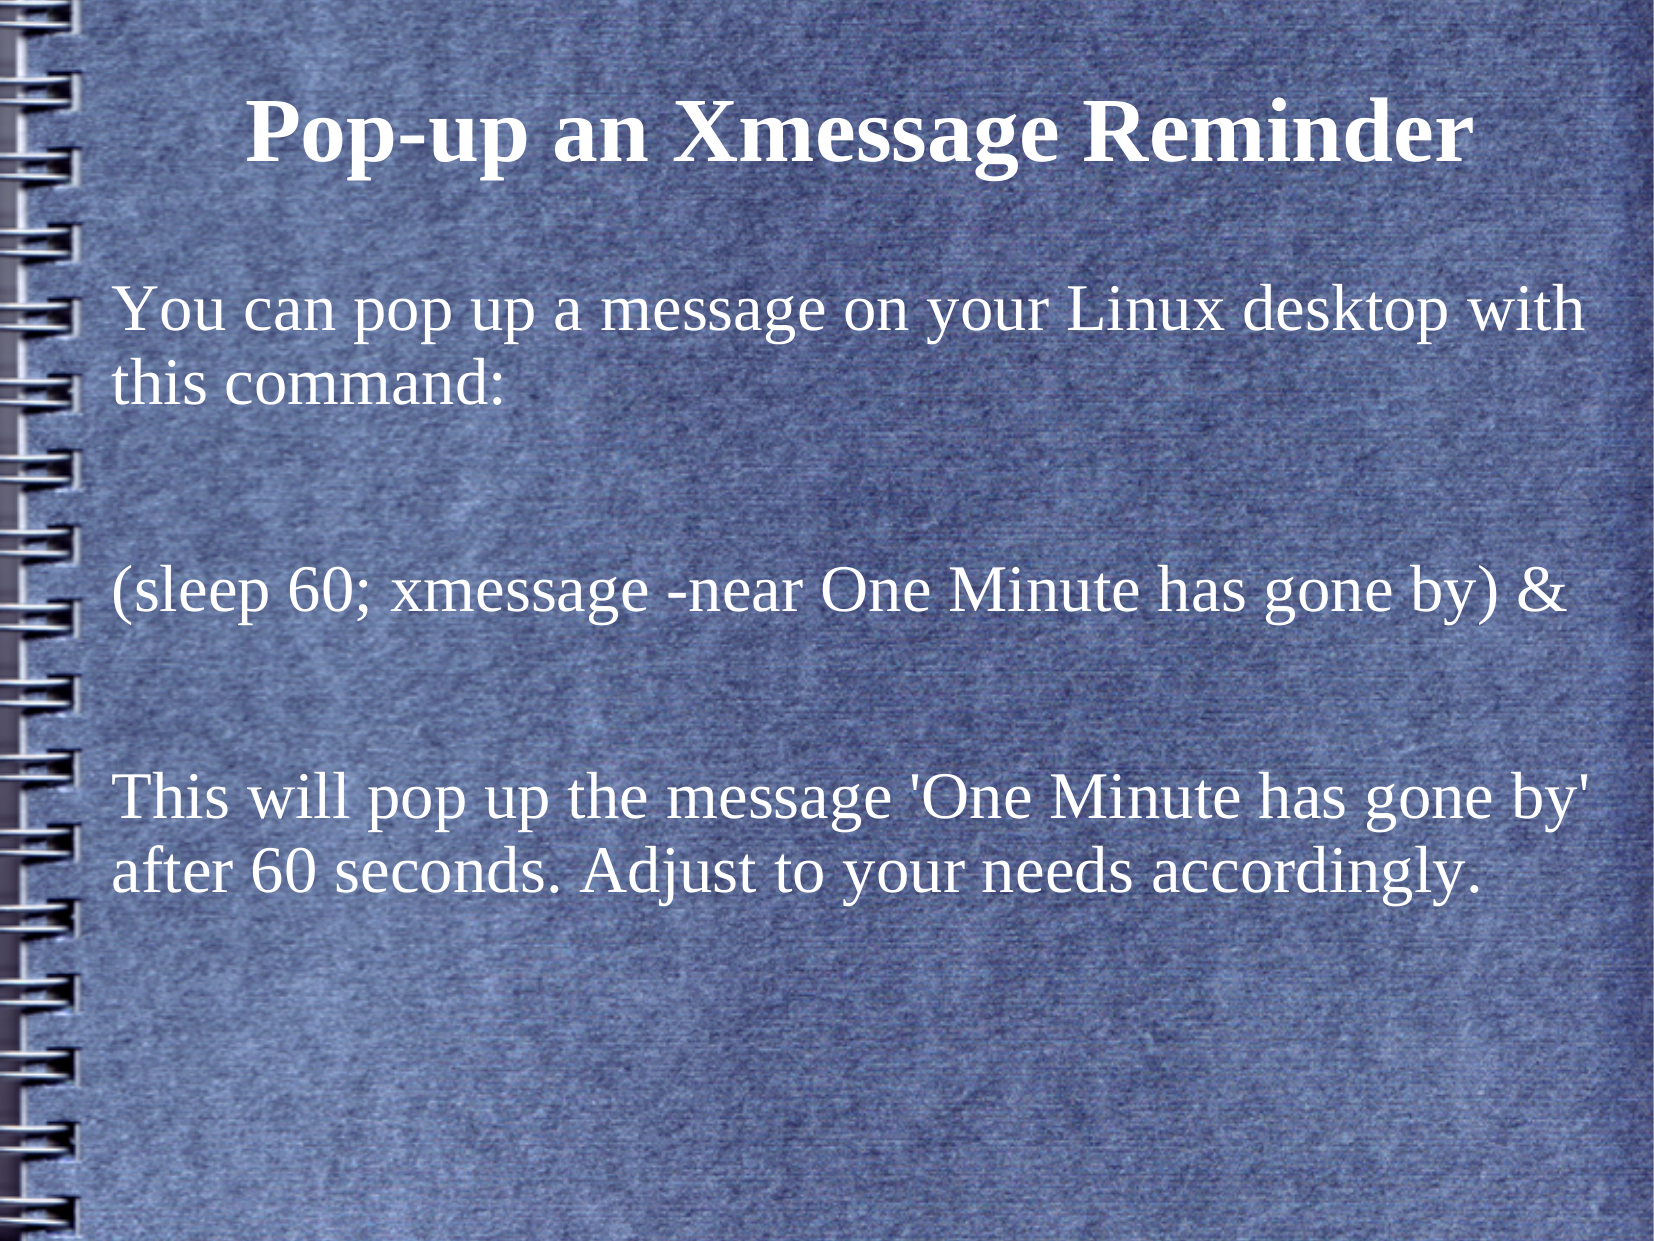

# Pop-up an Xmessage Reminder
You can pop up a message on your Linux desktop with this command:
(sleep 60; xmessage -near One Minute has gone by) &
This will pop up the message 'One Minute has gone by' after 60 seconds. Adjust to your needs accordingly.